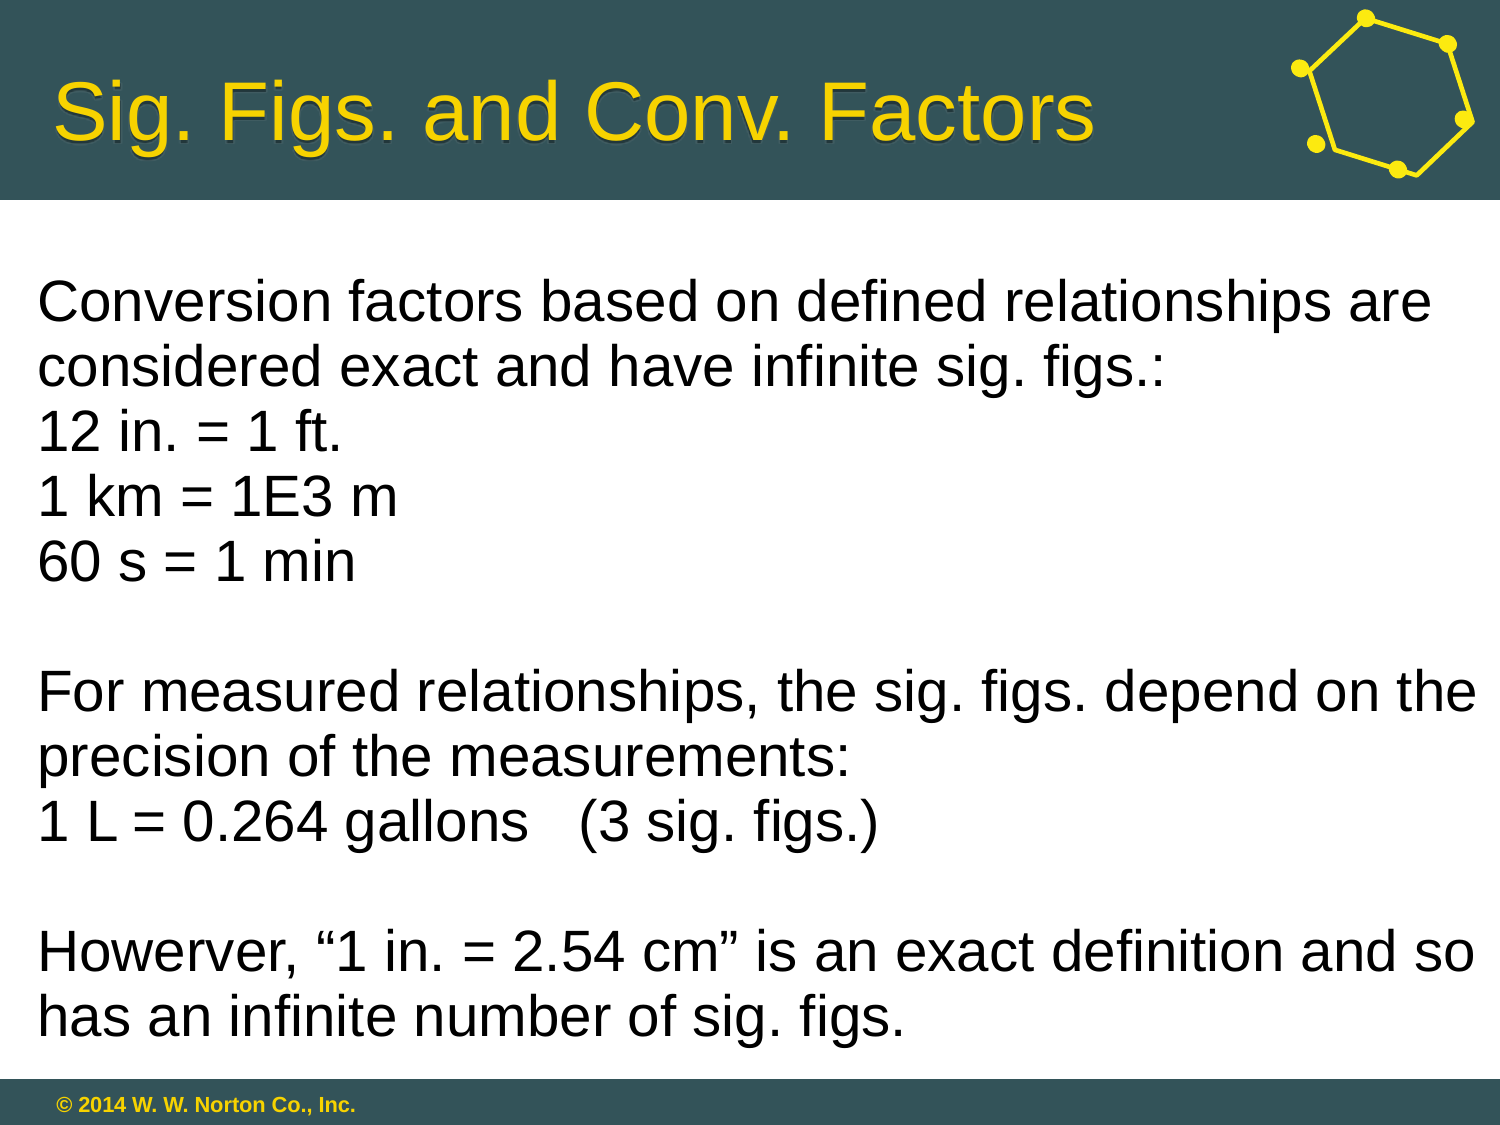

# Sig. Figs. and Conv. Factors
Conversion factors based on defined relationships are considered exact and have infinite sig. figs.:
12 in. = 1 ft.
1 km = 1E3 m
60 s = 1 min
For measured relationships, the sig. figs. depend on the precision of the measurements:
1 L = 0.264 gallons (3 sig. figs.)
Howerver, “1 in. = 2.54 cm” is an exact definition and so has an infinite number of sig. figs.